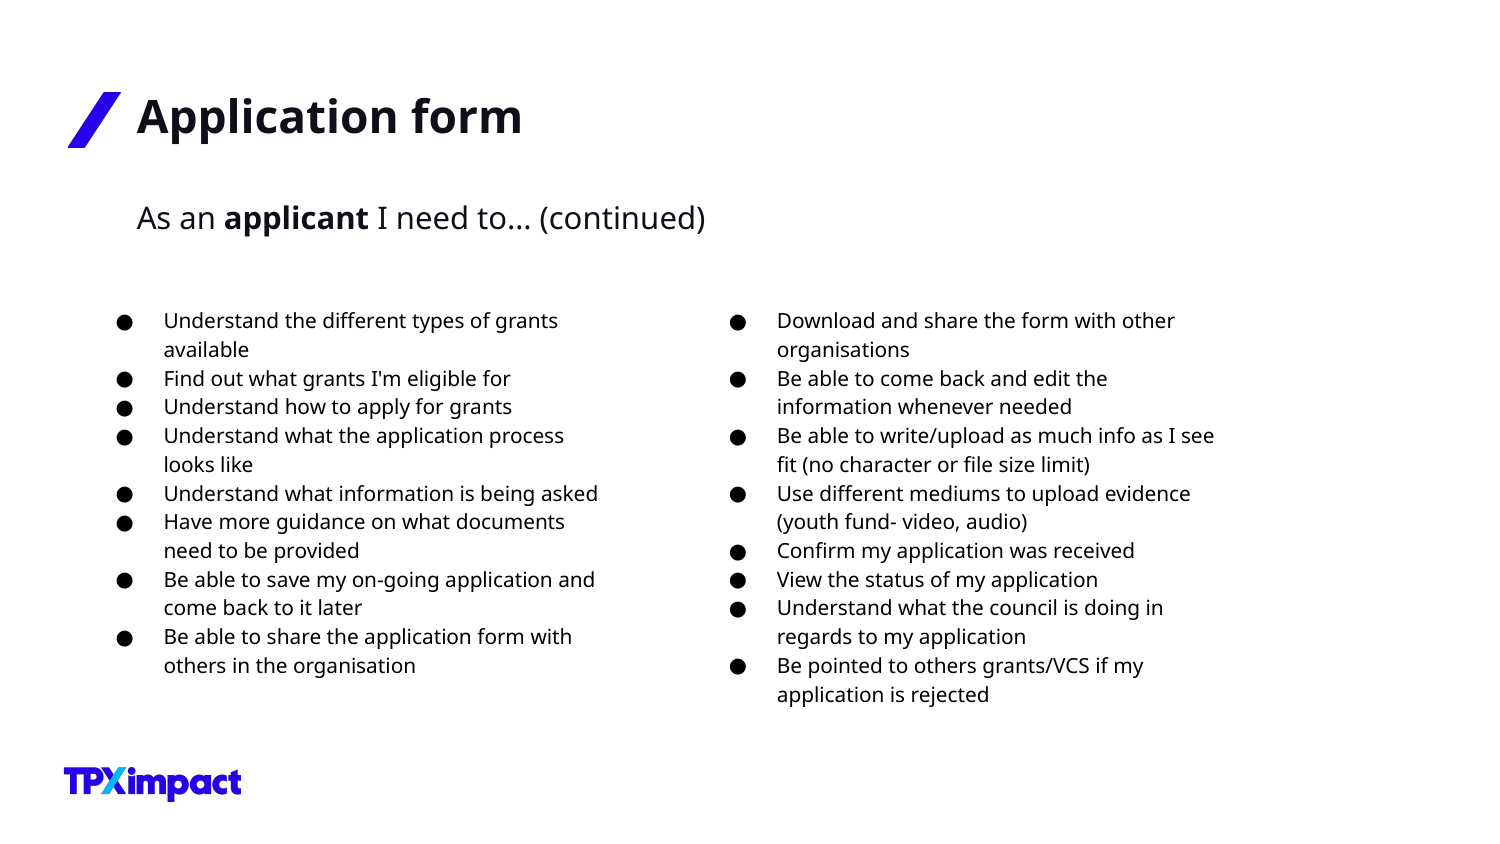

# Application form As an applicant I need to… (continued)
Understand the different types of grants available
Find out what grants I'm eligible for
Understand how to apply for grants
Understand what the application process looks like
Understand what information is being asked
Have more guidance on what documents need to be provided
Be able to save my on-going application and come back to it later
Be able to share the application form with others in the organisation
Download and share the form with other organisations
Be able to come back and edit the information whenever needed
Be able to write/upload as much info as I see fit (no character or file size limit)
Use different mediums to upload evidence (youth fund- video, audio)
Confirm my application was received
View the status of my application
Understand what the council is doing in regards to my application
Be pointed to others grants/VCS if my application is rejected